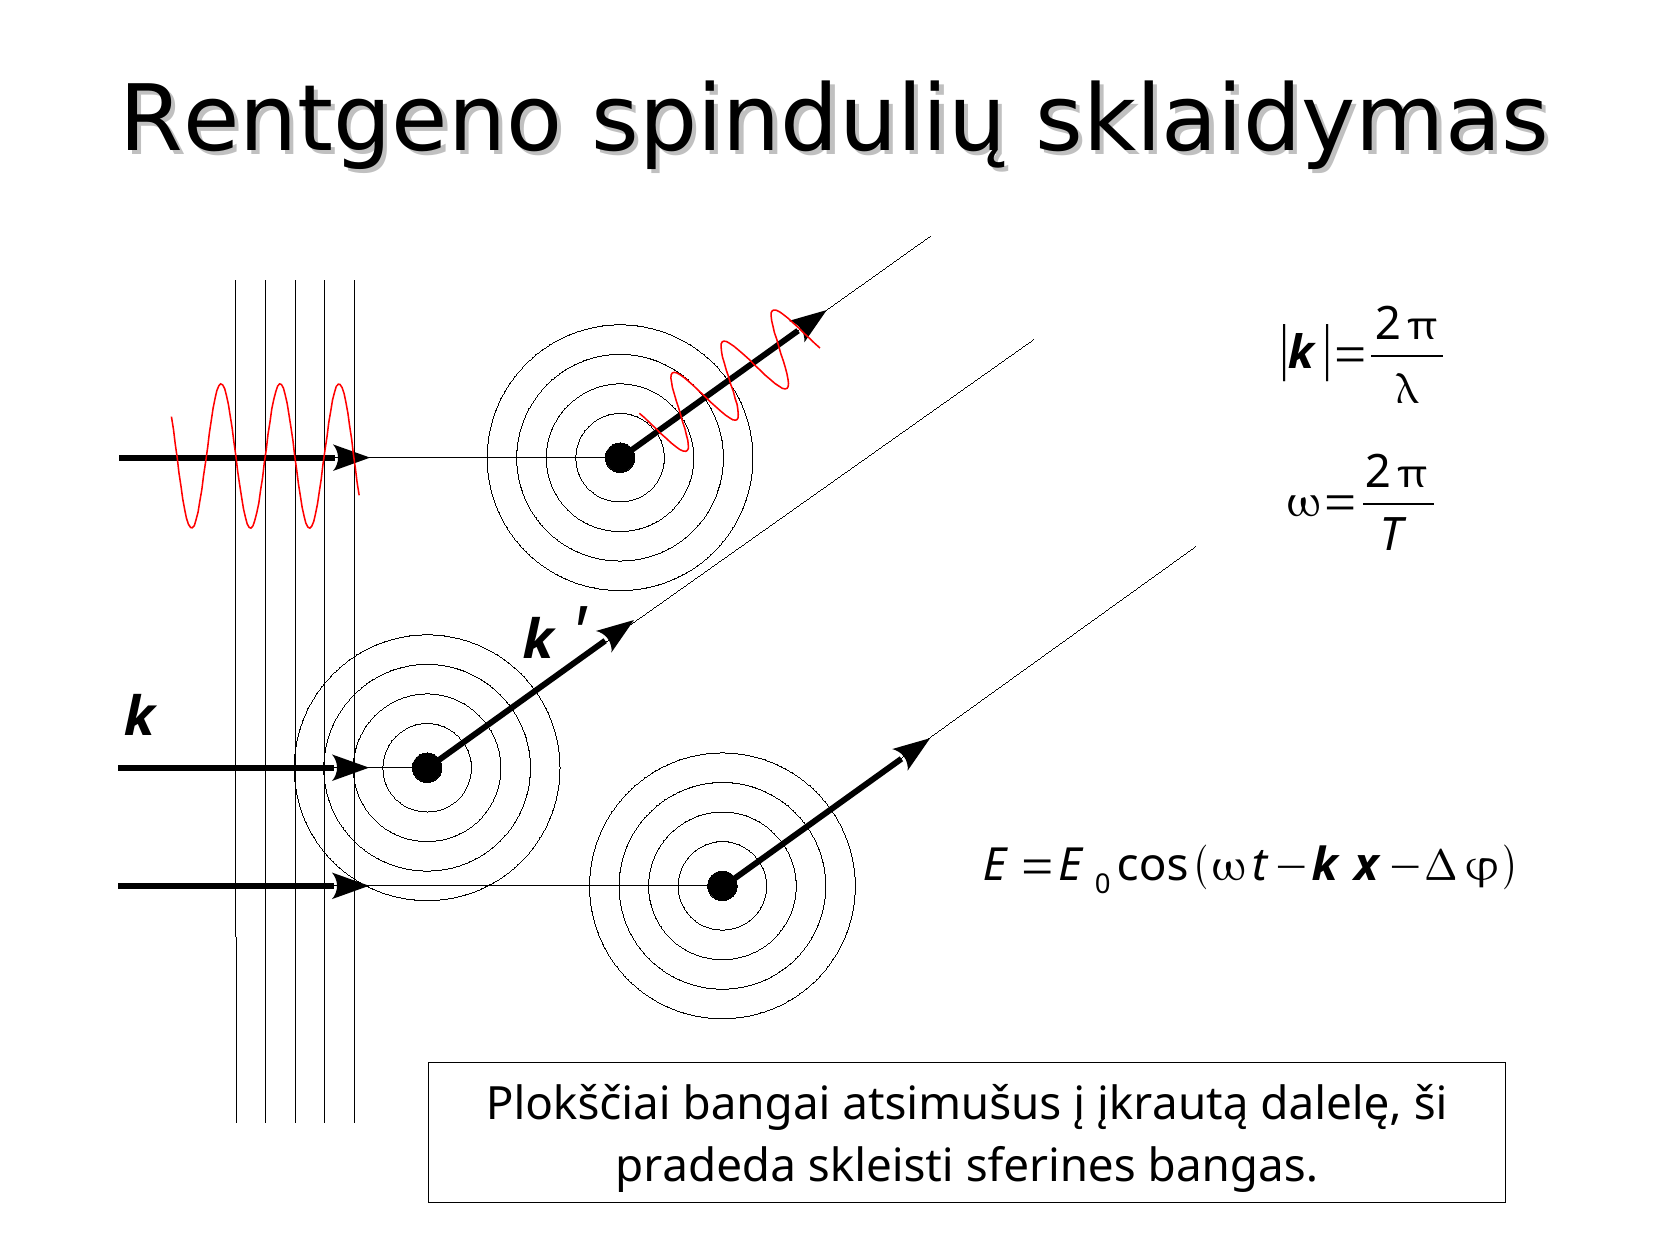

# Rentgeno spindulių sklaidymas
Plokščiai bangai atsimušus į įkrautą dalelę, ši pradeda skleisti sferines bangas.